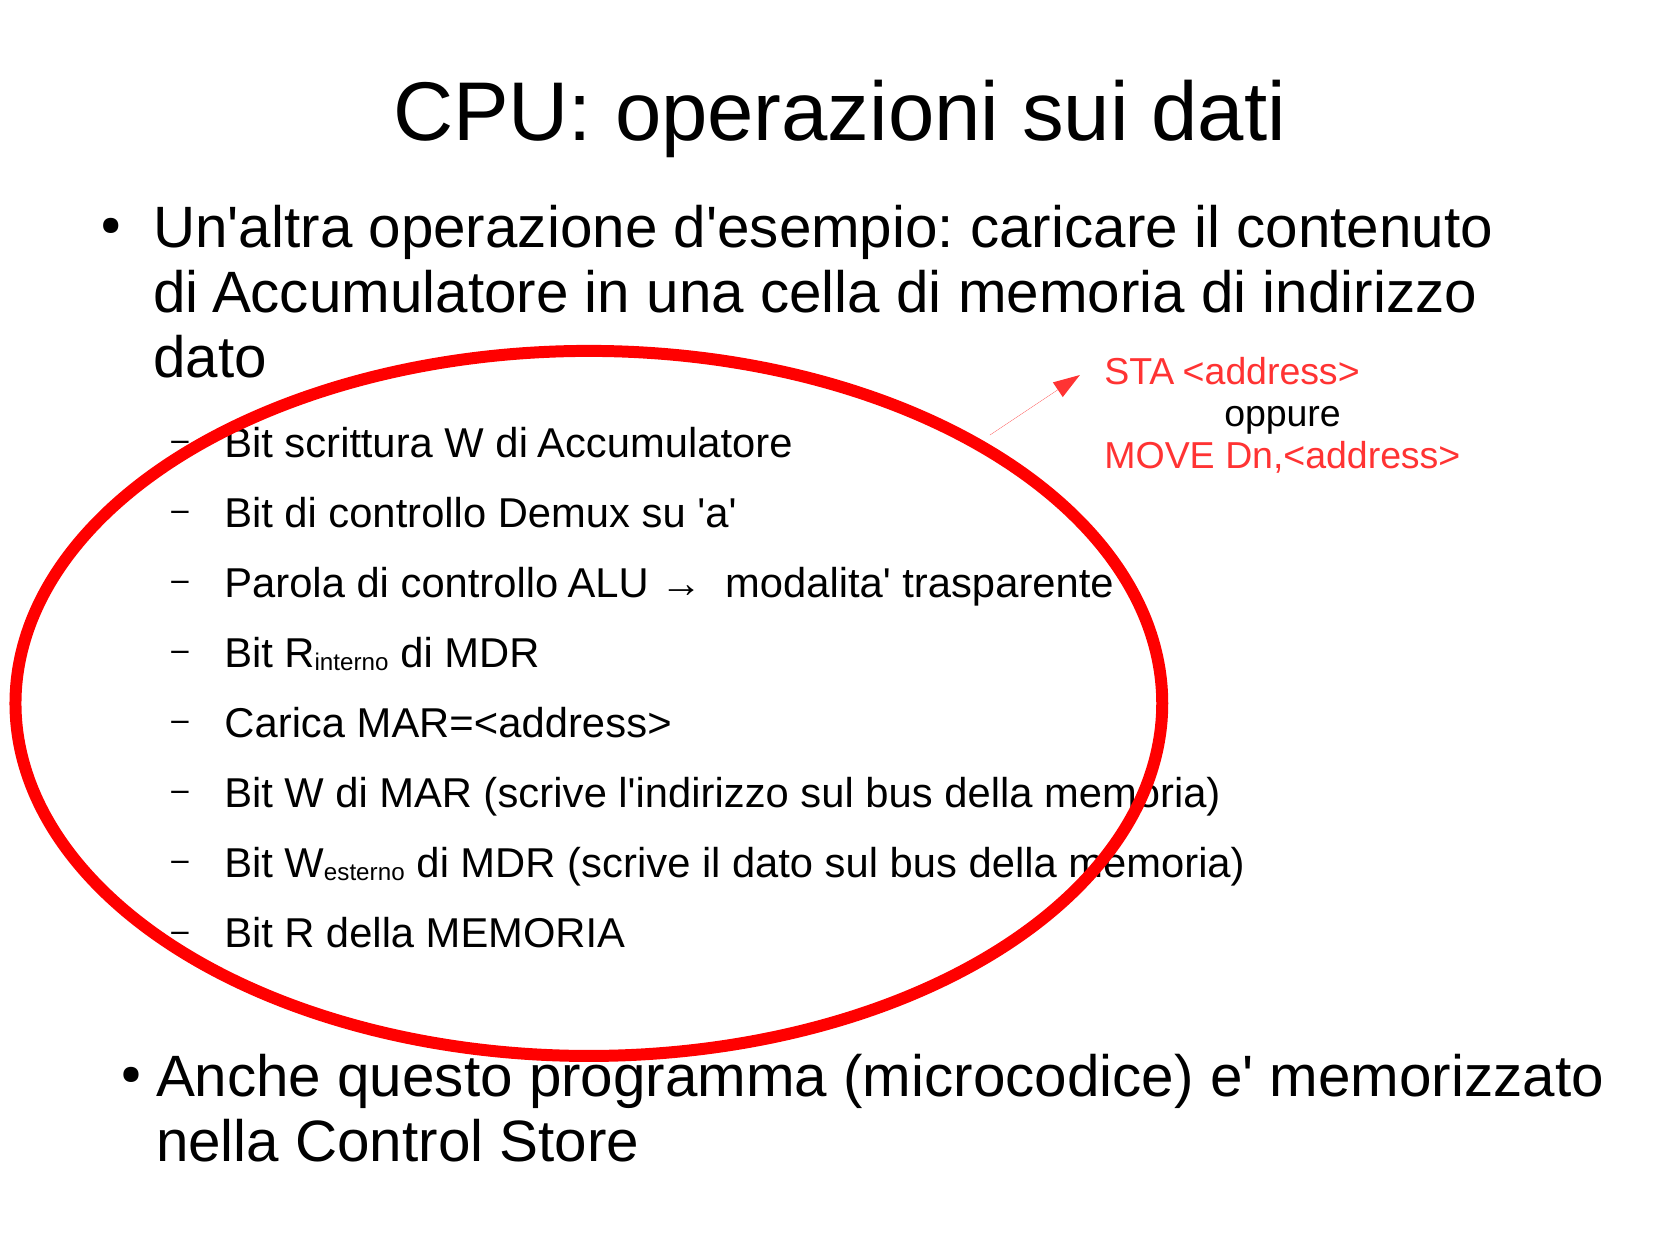

# CPU: operazioni sui dati
Un'altra operazione d'esempio: caricare il contenuto di Accumulatore in una cella di memoria di indirizzo dato
Bit scrittura W di Accumulatore
Bit di controllo Demux su 'a'
Parola di controllo ALU → modalita' trasparente
Bit Rinterno di MDR
Carica MAR=<address>
Bit W di MAR (scrive l'indirizzo sul bus della memoria)
Bit Westerno di MDR (scrive il dato sul bus della memoria)
Bit R della MEMORIA
STA <address>
oppure
MOVE Dn,<address>
Anche questo programma (microcodice) e' memorizzato
nella Control Store